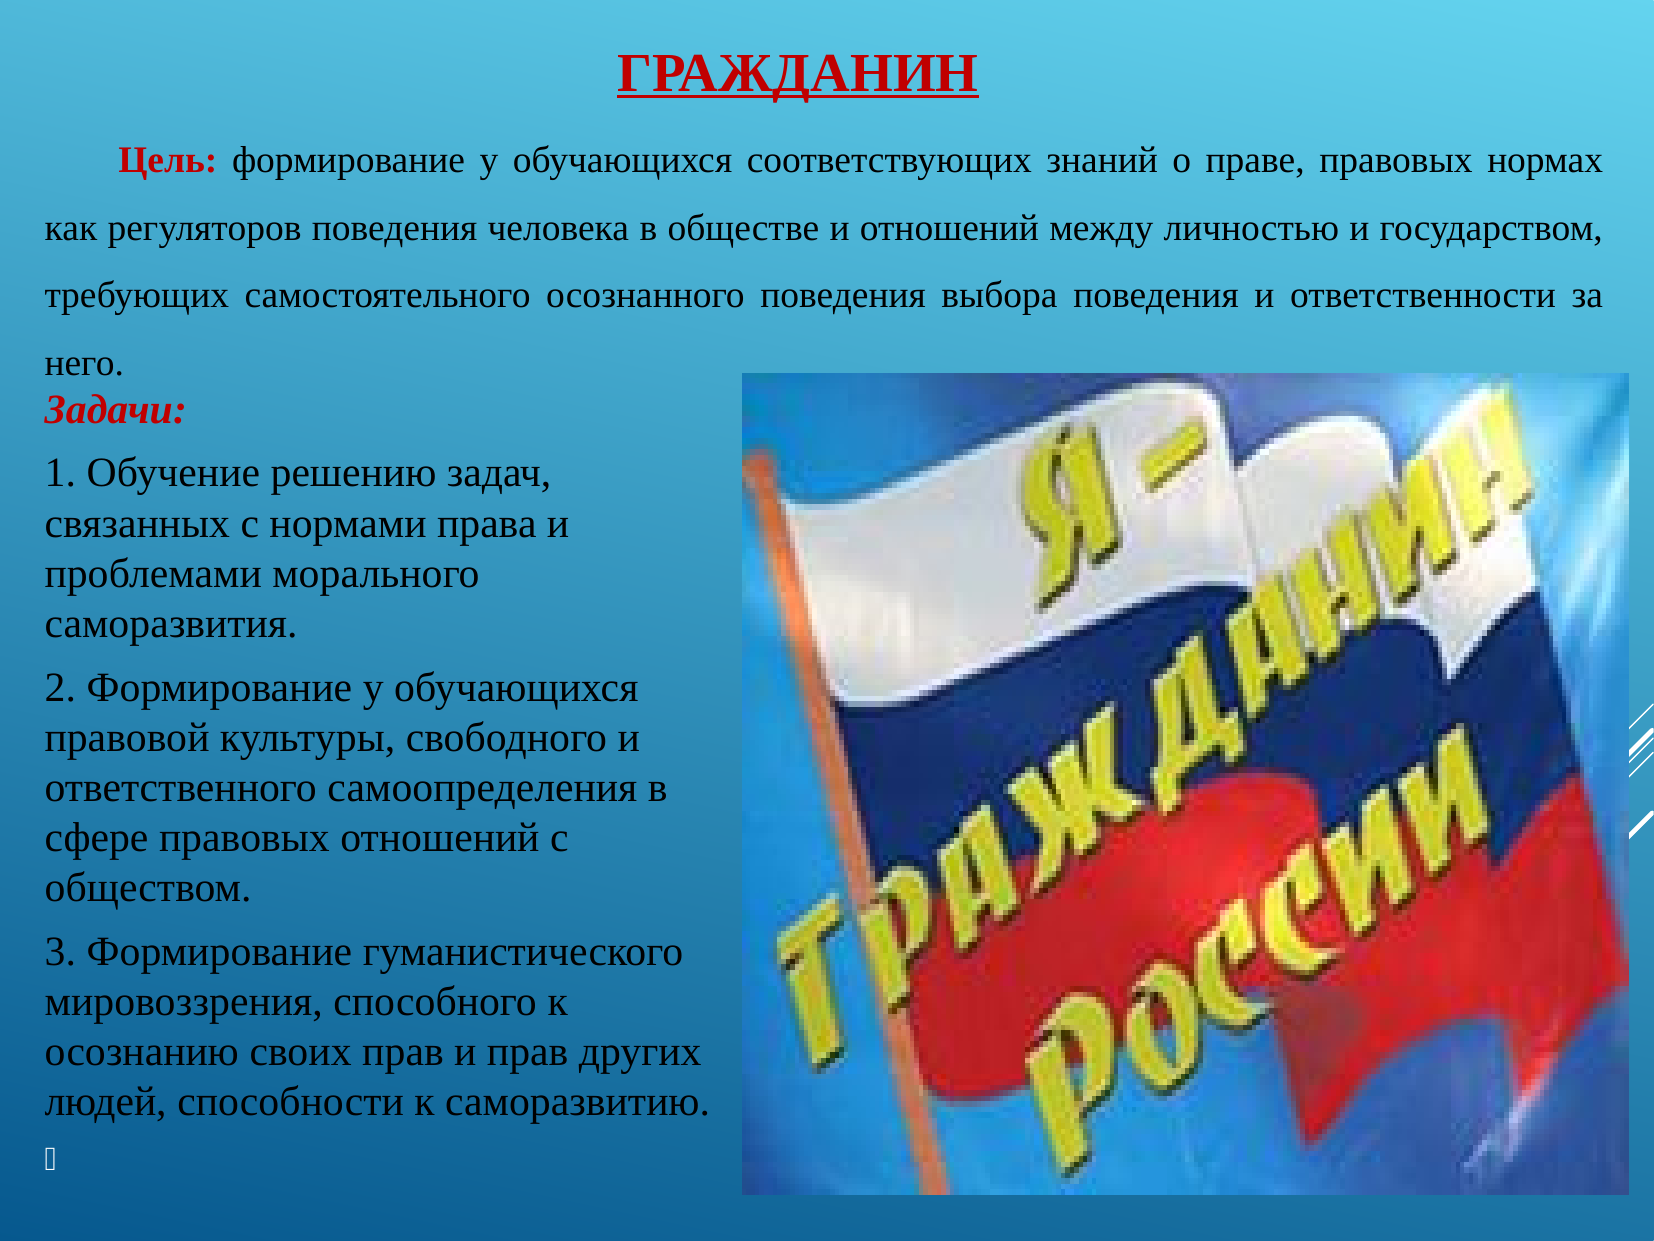

# ГРАЖДАНИН
Цель: формирование у обучающихся соответствующих знаний о праве, правовых нормах как регуляторов поведения человека в обществе и отношений между личностью и государством, требующих самостоятельного осознанного поведения выбора поведения и ответственности за него.
Задачи:
1. Обучение решению задач, связанных с нормами права и проблемами морального саморазвития.
2. Формирование у обучающихся правовой культуры, свободного и ответственного самоопределения в сфере правовых отношений с обществом.
3. Формирование гуманистического мировоззрения, способного к осознанию своих прав и прав других людей, способности к саморазвитию.